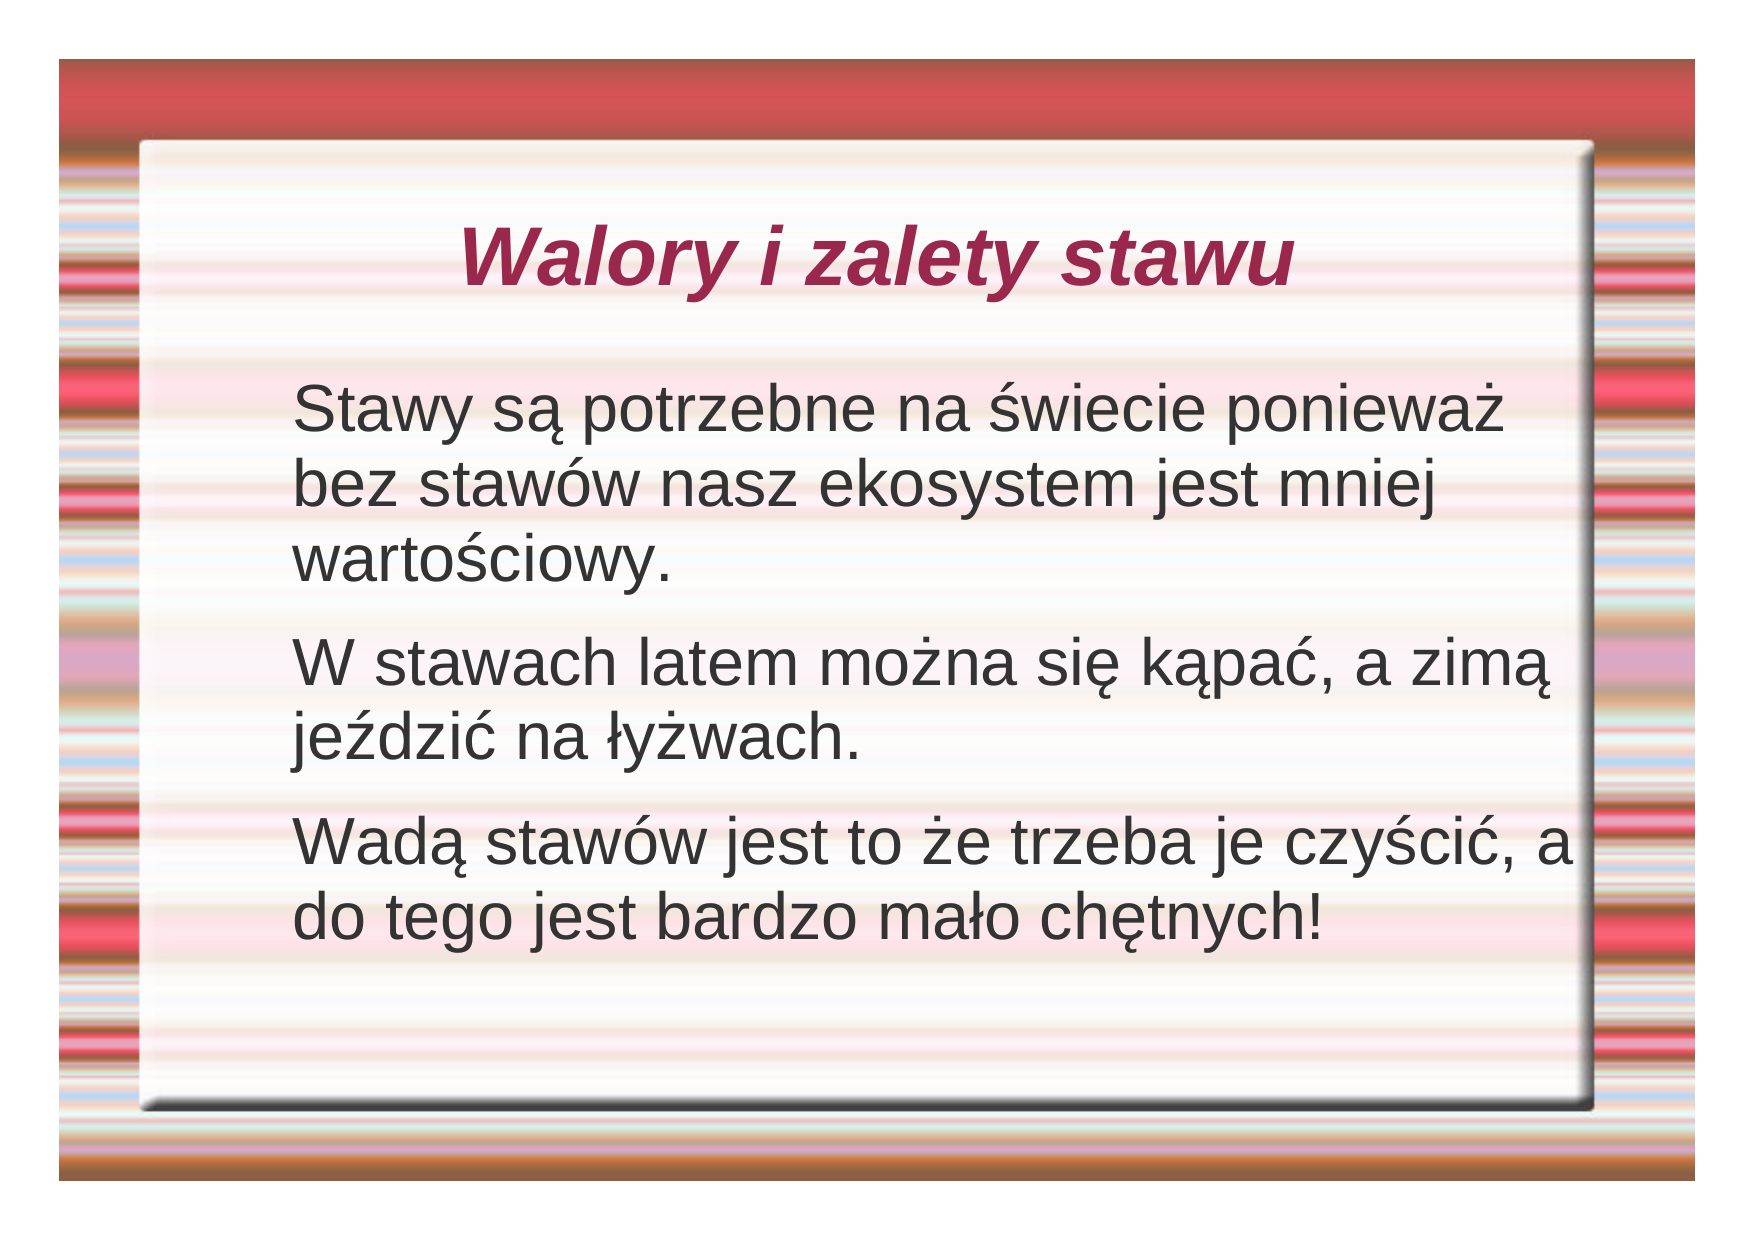

# Walory i zalety stawu
Stawy są potrzebne na świecie ponieważ bez stawów nasz ekosystem jest mniej wartościowy.
W stawach latem można się kąpać, a zimą jeździć na łyżwach.
Wadą stawów jest to że trzeba je czyścić, a do tego jest bardzo mało chętnych!